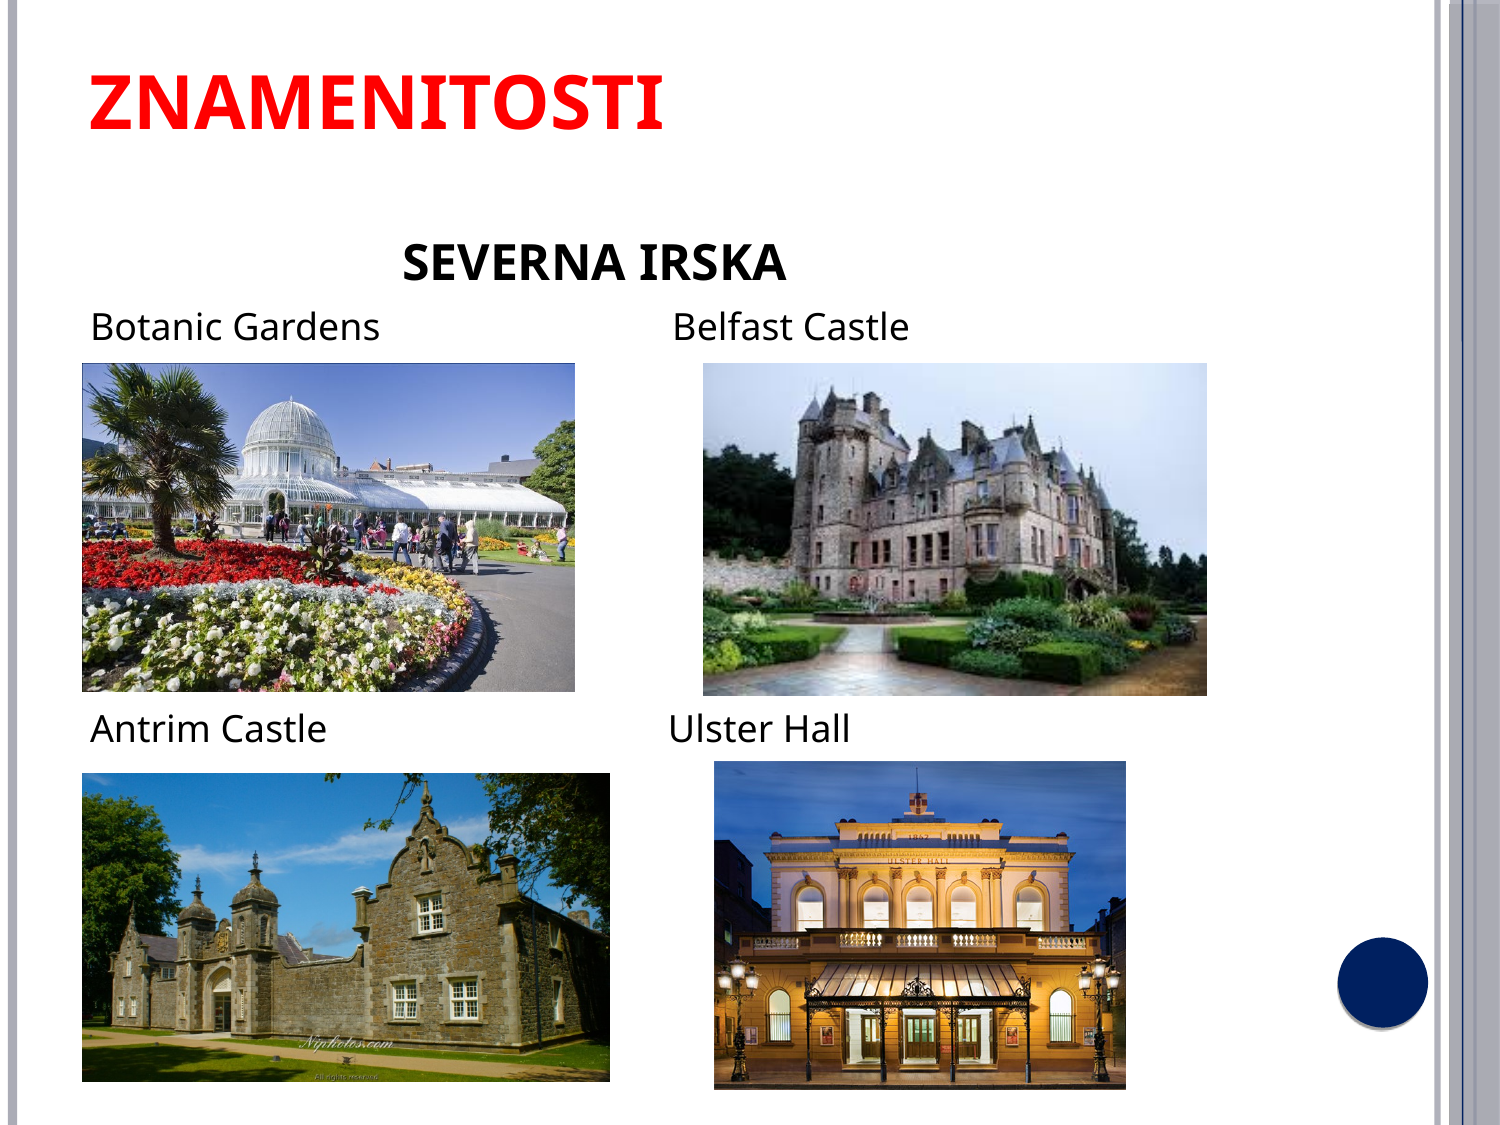

# znamenitosti
 SEVERNA IRSKA
Botanic Gardens Belfast Castle
Antrim Castle Ulster Hall